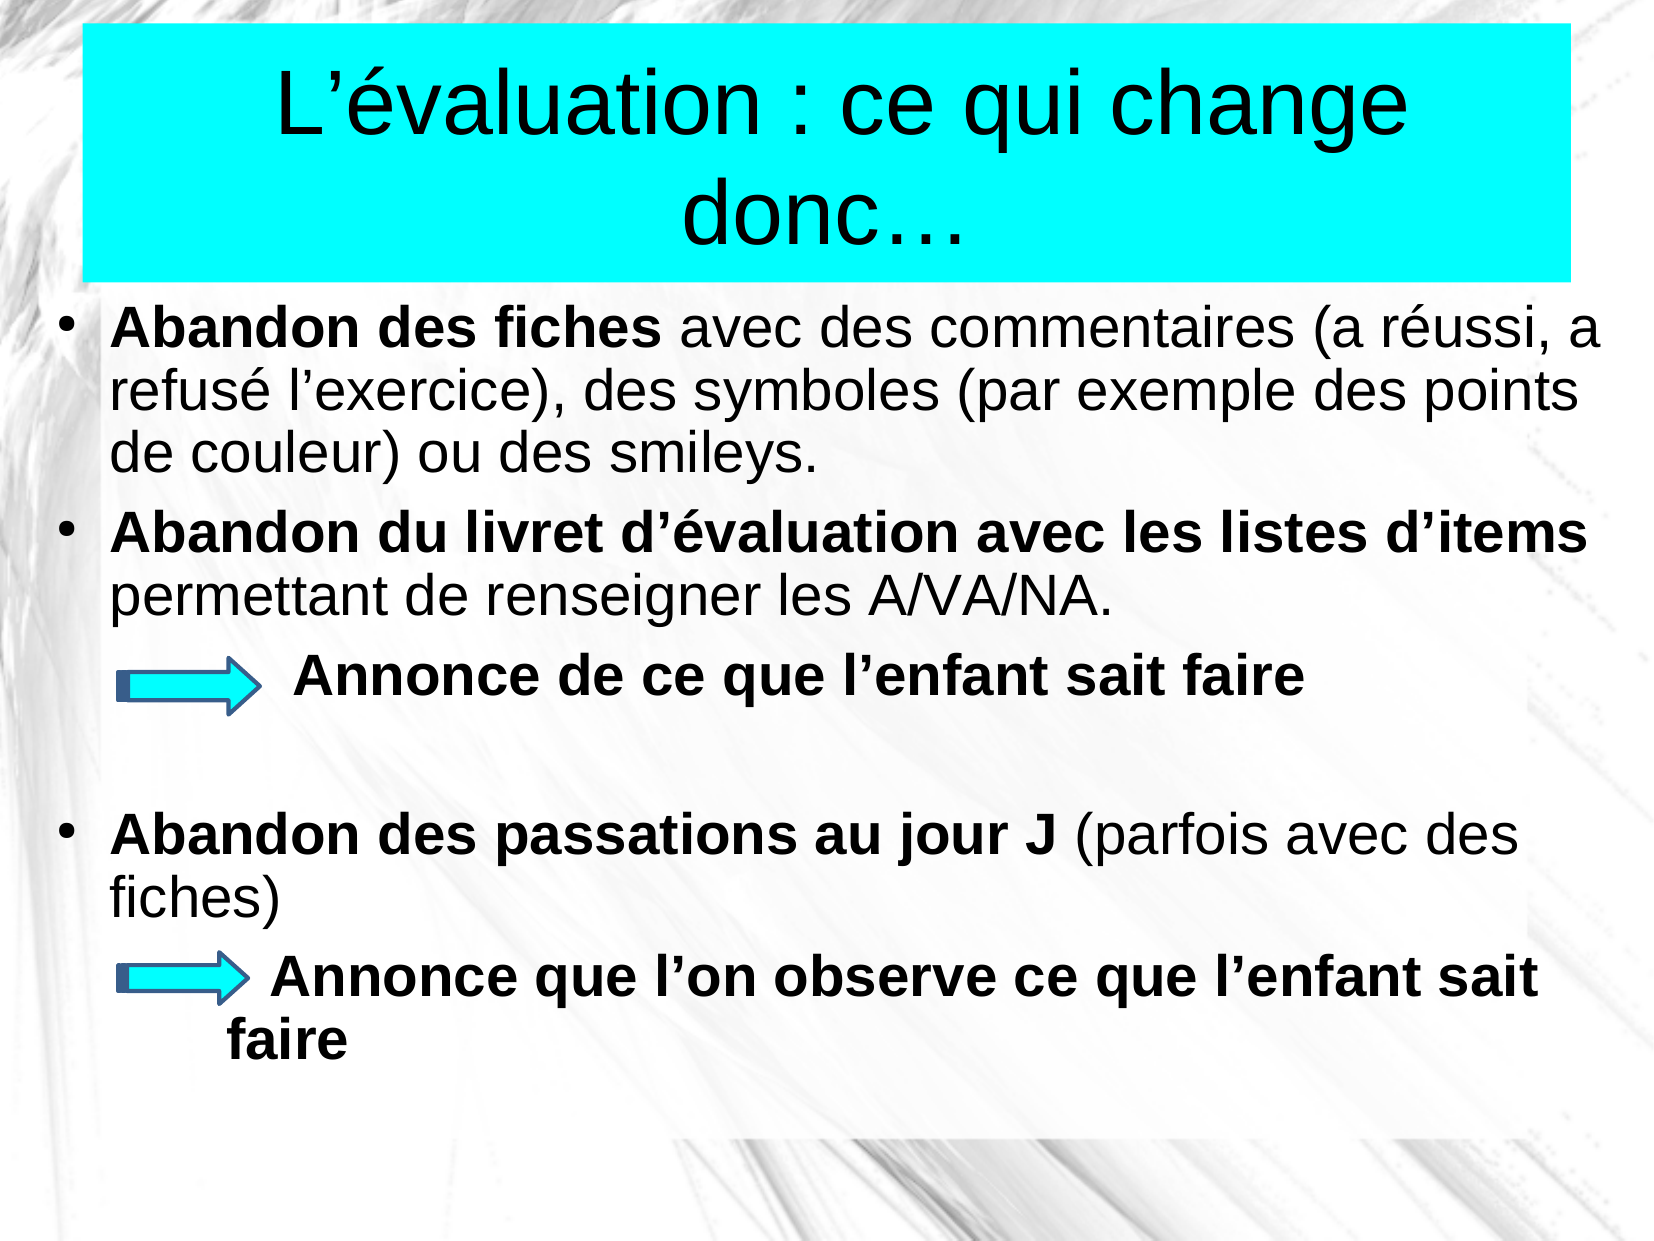

# L’évaluation : ce qui change donc…
Abandon des fiches avec des commentaires (a réussi, a refusé l’exercice), des symboles (par exemple des points de couleur) ou des smileys.
Abandon du livret d’évaluation avec les listes d’items permettant de renseigner les A/VA/NA.
 Annonce de ce que l’enfant sait faire
Abandon des passations au jour J (parfois avec des fiches)
 Annonce que l’on observe ce que l’enfant sait faire